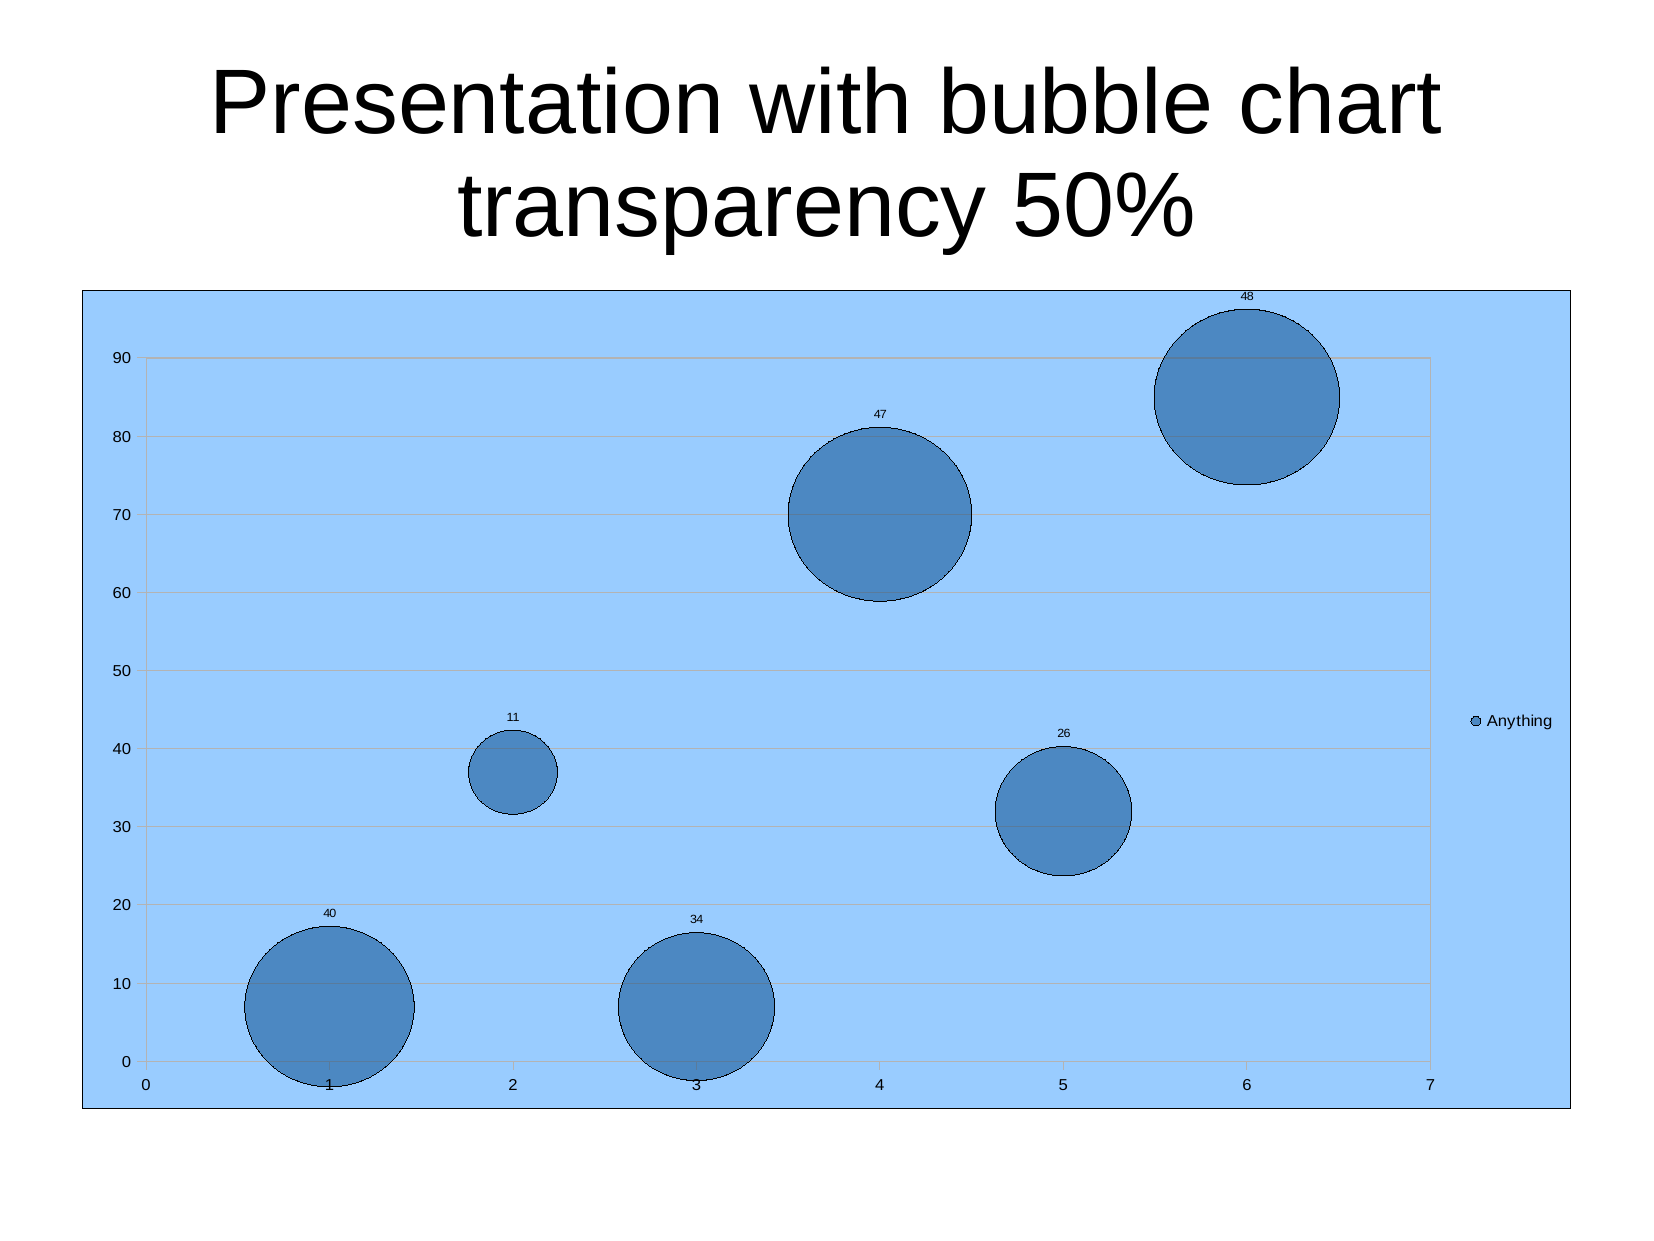

# Presentation with bubble chart transparency 50%
### Chart
| Category | Anything |
|---|---|